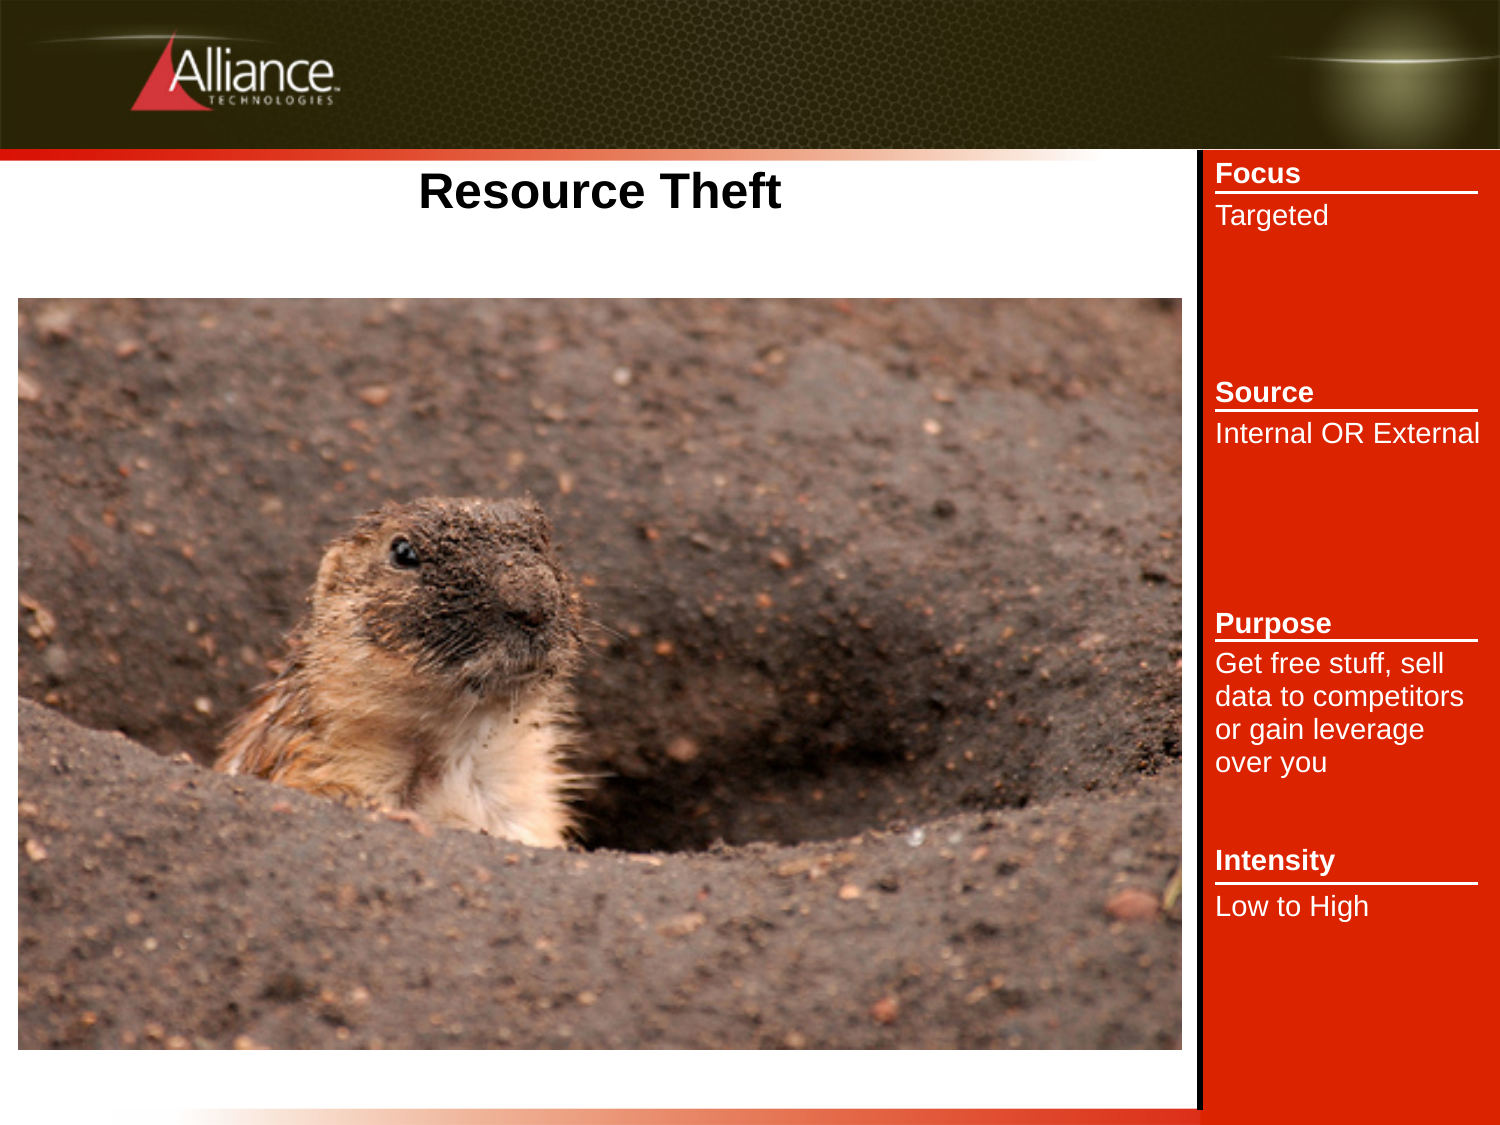

Focus
Resource Theft
Targeted
Source
Internal OR External
Purpose
Get free stuff, sell data to competitors or gain leverage over you
Intensity
Low to High